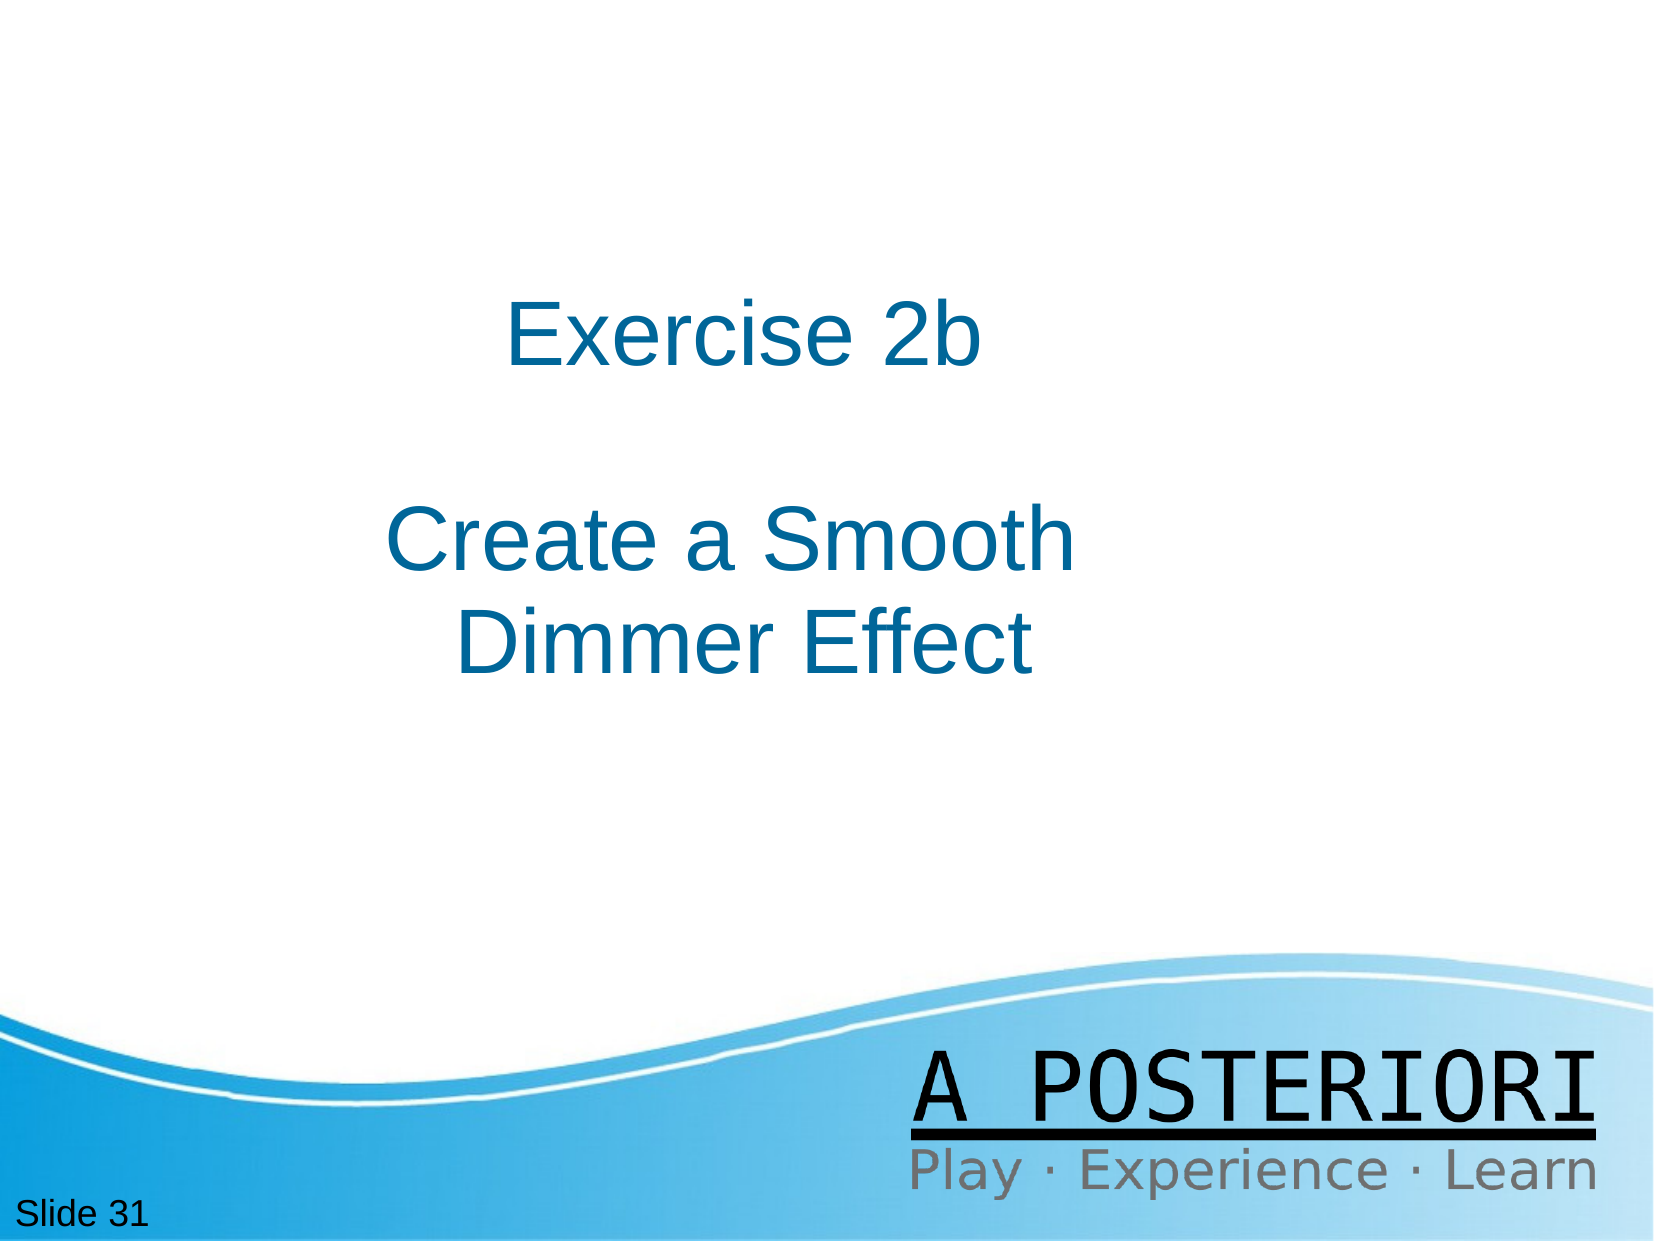

# Exercise 2b Create a Smooth Dimmer Effect